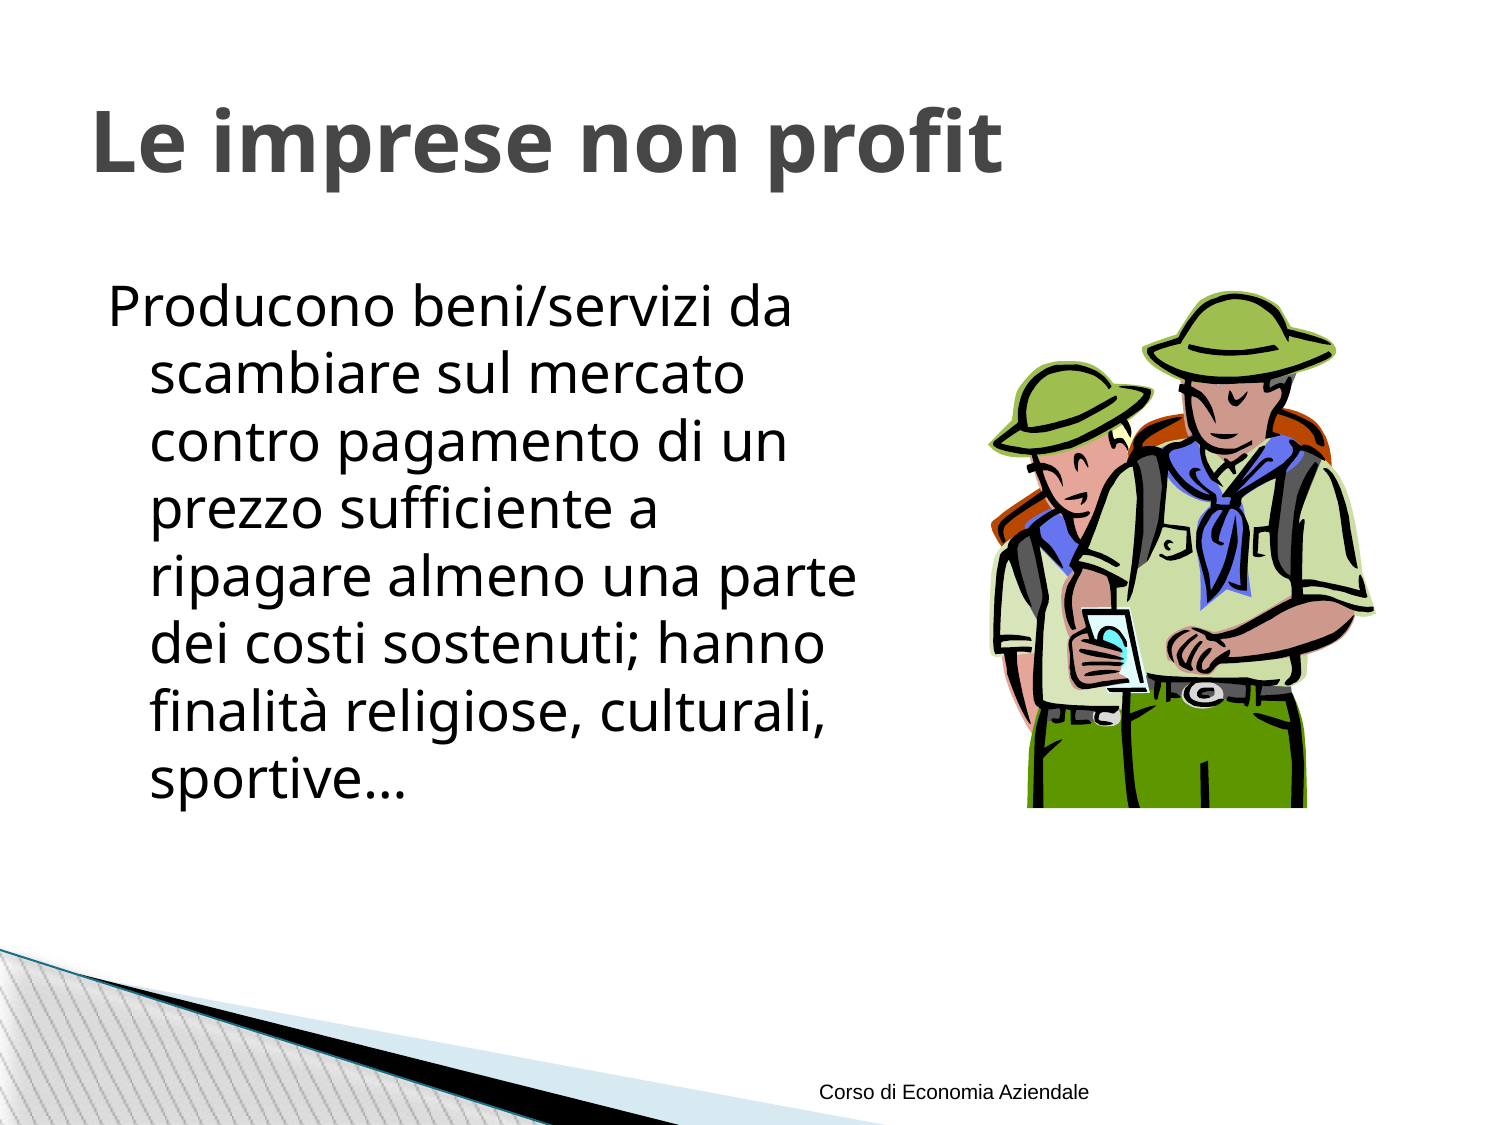

# Le imprese non profit
Producono beni/servizi da scambiare sul mercato contro pagamento di un prezzo sufficiente a ripagare almeno una parte dei costi sostenuti; hanno finalità religiose, culturali, sportive…
Corso di Economia Aziendale